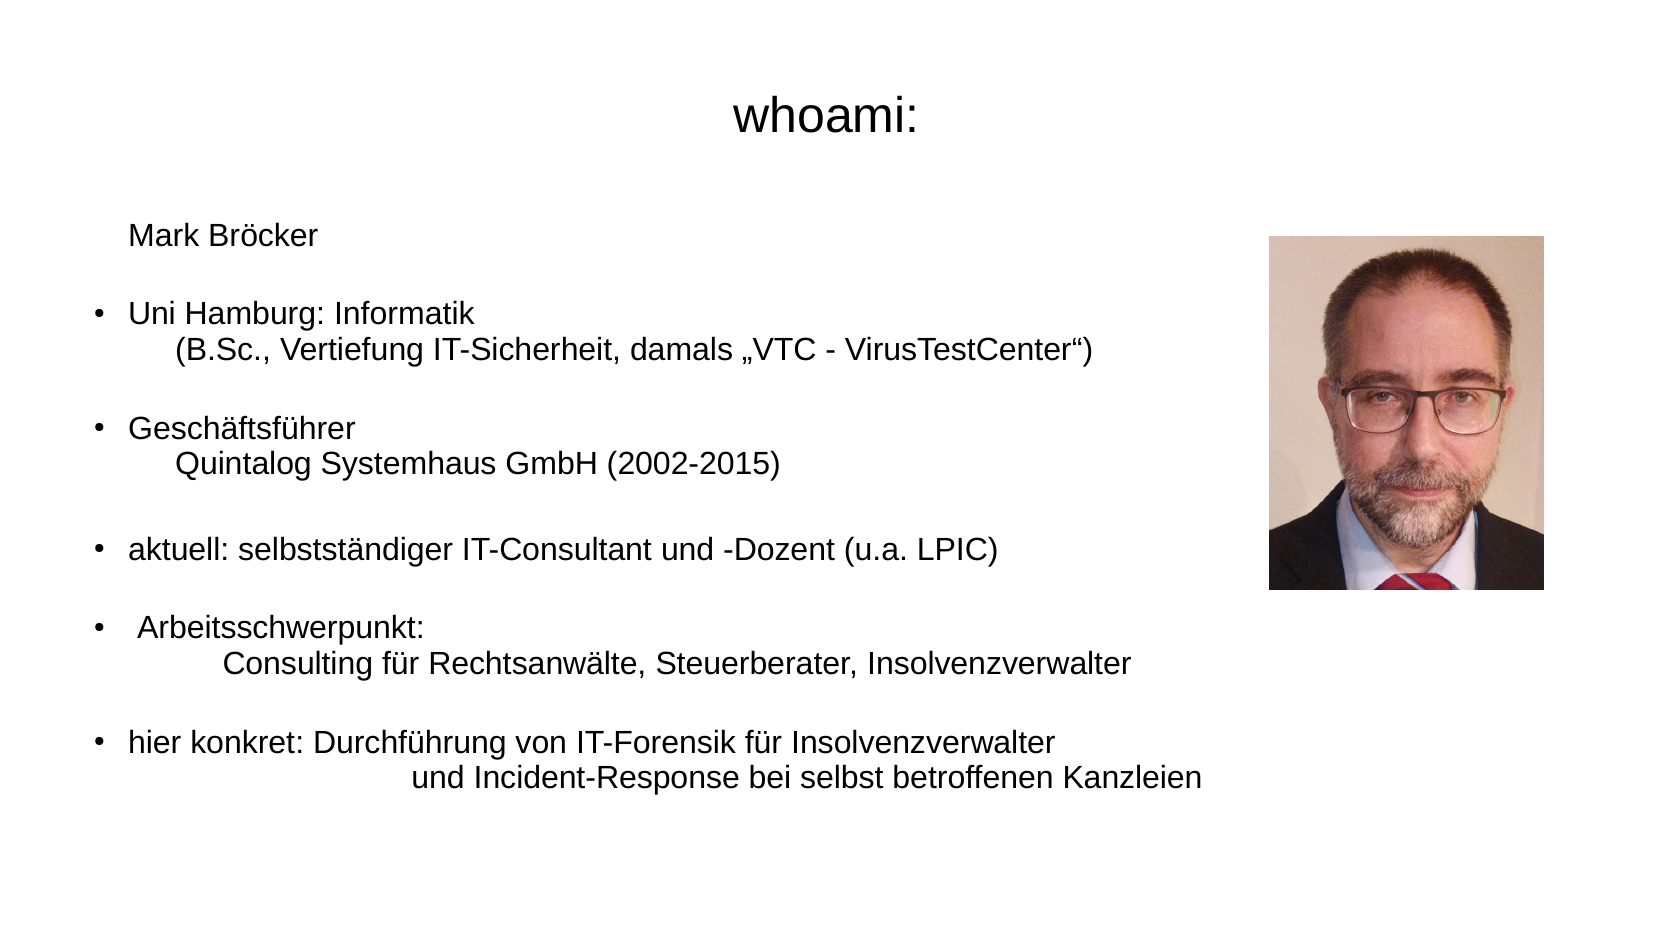

# whoami:
Mark Bröcker
Uni Hamburg: Informatik
	(B.Sc., Vertiefung IT-Sicherheit, damals „VTC - VirusTestCenter“)
Geschäftsführer
	Quintalog Systemhaus GmbH (2002-2015)
aktuell: selbstständiger IT-Consultant und -Dozent (u.a. LPIC)
 Arbeitsschwerpunkt:
		Consulting für Rechtsanwälte, Steuerberater, Insolvenzverwalter
hier konkret: Durchführung von IT-Forensik für Insolvenzverwalter
						und Incident-Response bei selbst betroffenen Kanzleien